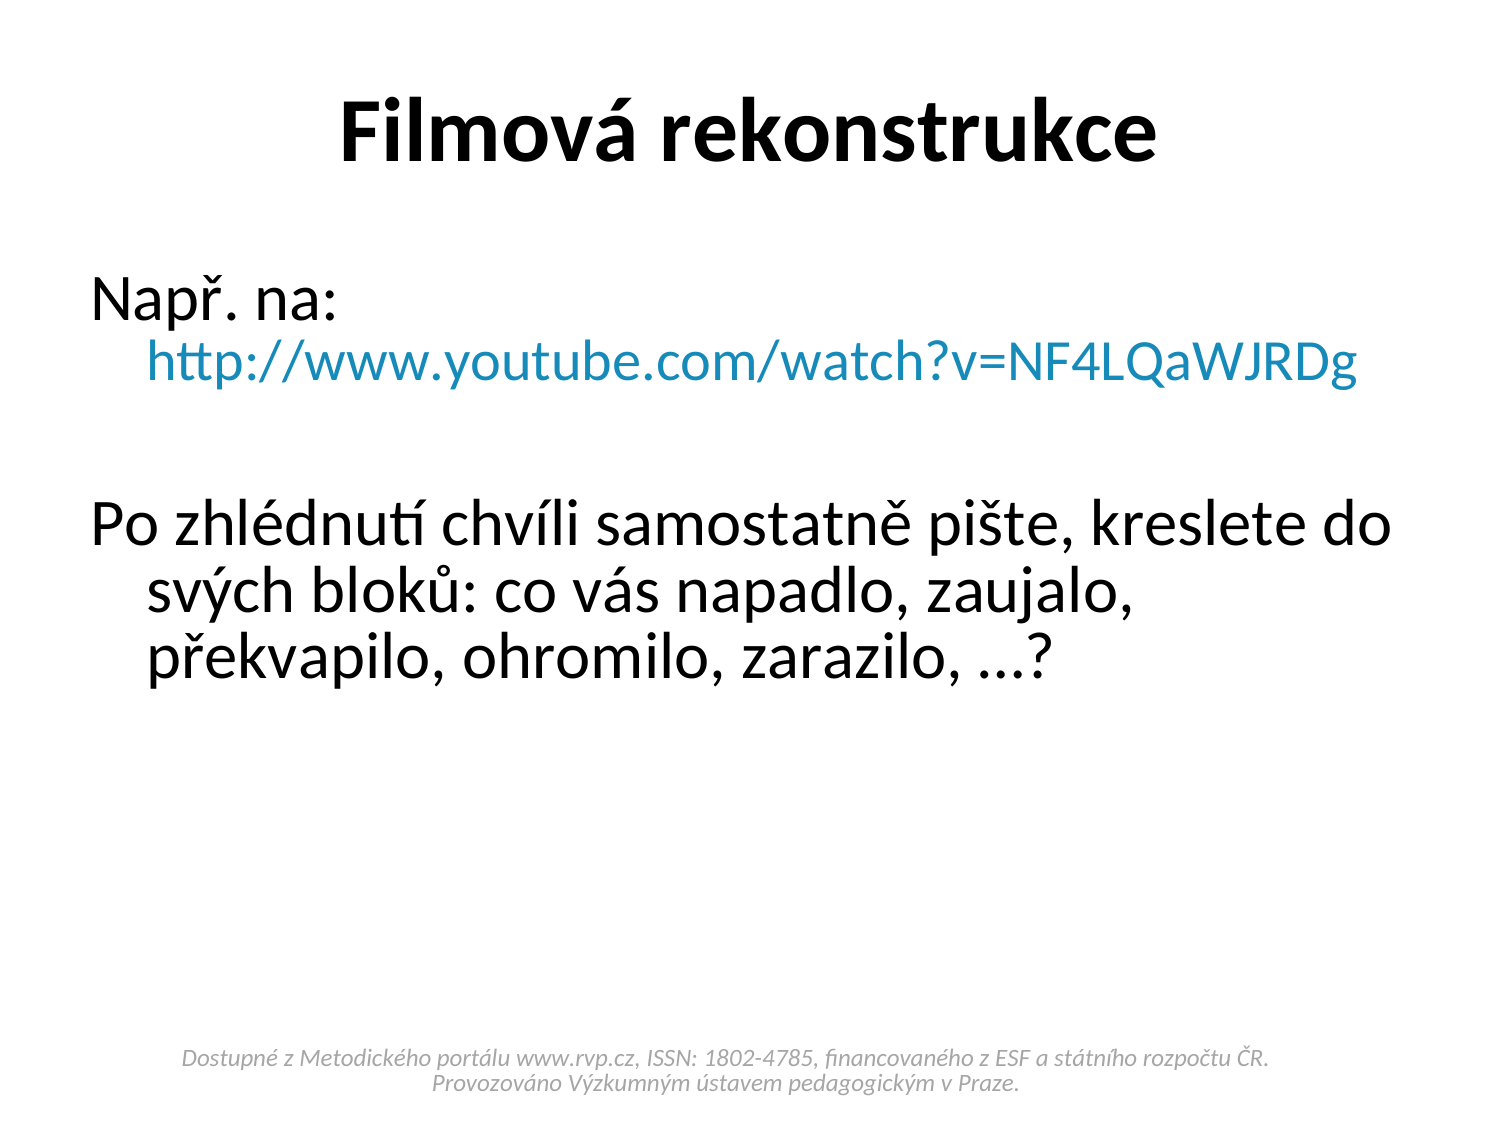

# Filmová rekonstrukce
Např. na: http://www.youtube.com/watch?v=NF4LQaWJRDg
Po zhlédnutí chvíli samostatně pište, kreslete do svých bloků: co vás napadlo, zaujalo, překvapilo, ohromilo, zarazilo, …?
Dostupné z Metodického portálu www.rvp.cz, ISSN: 1802-4785, financovaného z ESF a státního rozpočtu ČR. Provozováno Výzkumným ústavem pedagogickým v Praze.